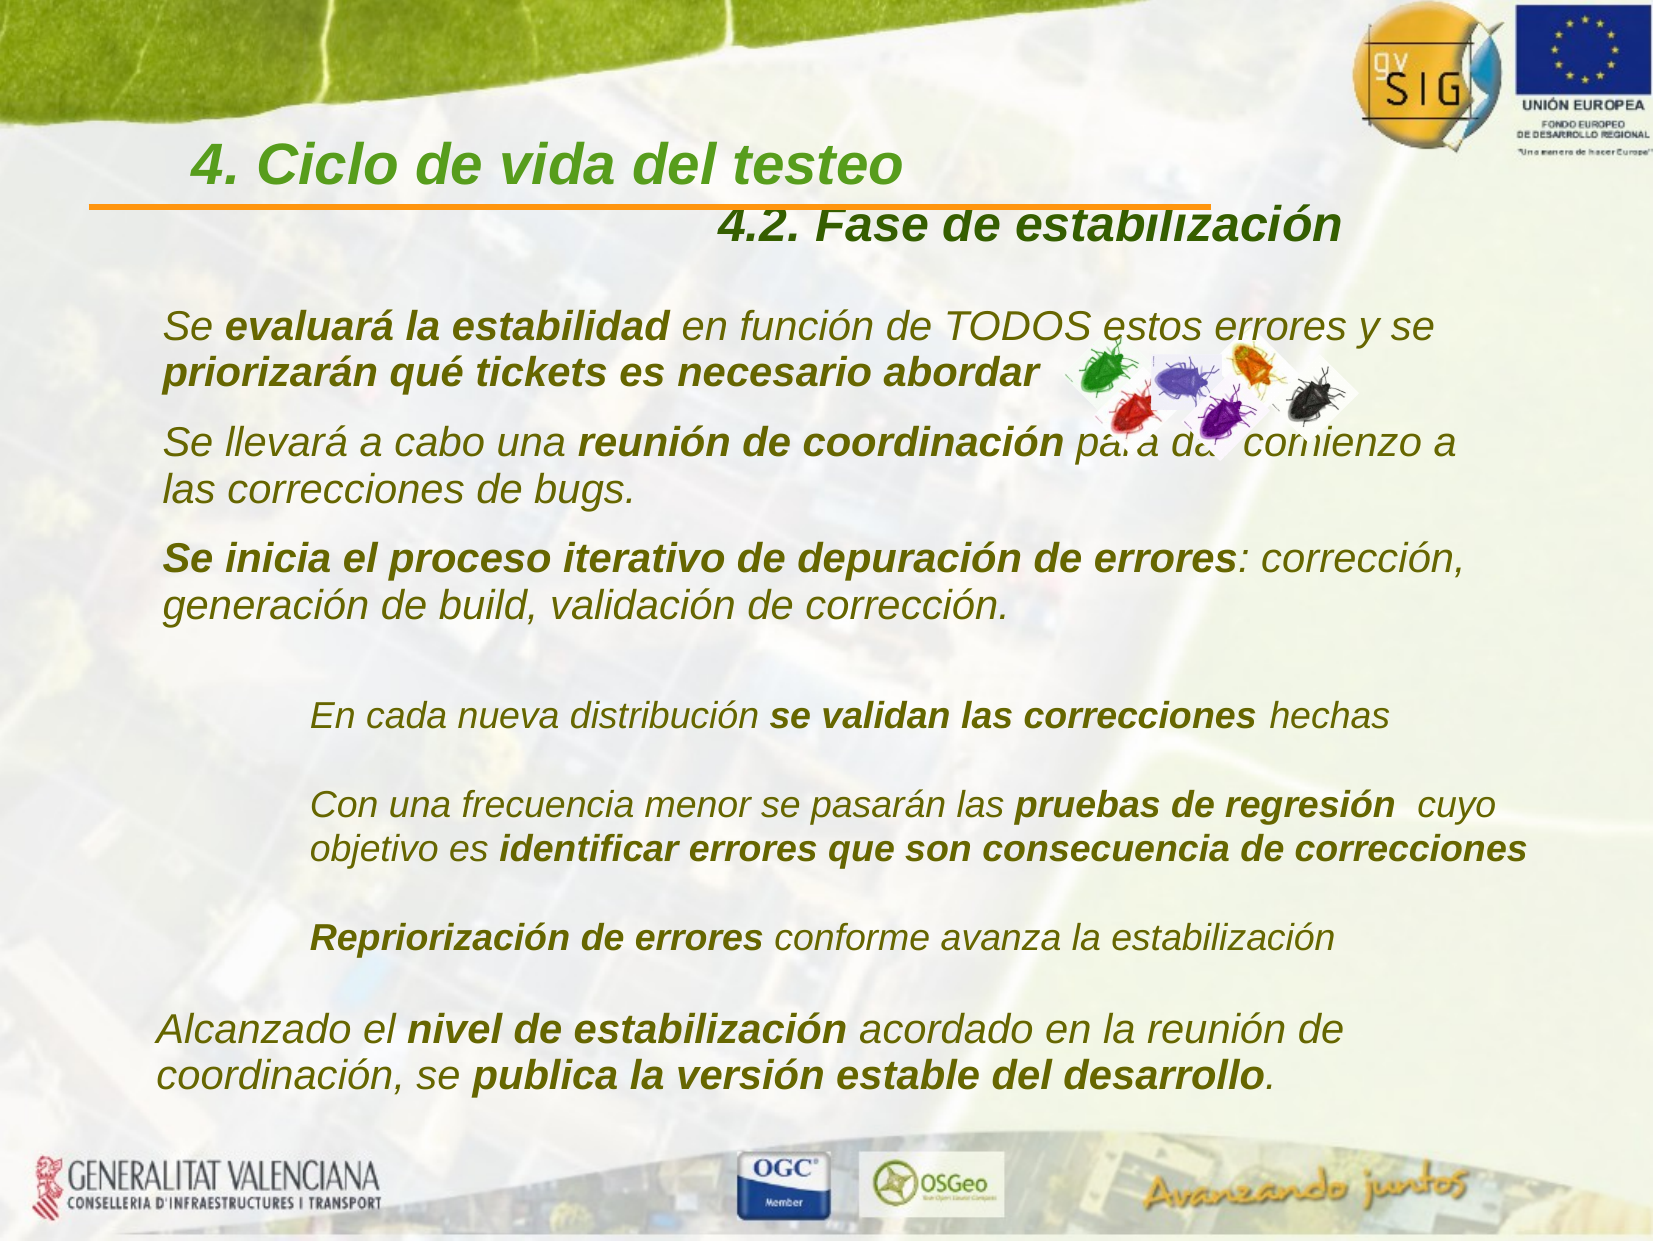

4. Ciclo de vida del testeo
4.2. Fase de estabilización
Se evaluará la estabilidad en función de TODOS estos errores y se priorizarán qué tickets es necesario abordar
Se llevará a cabo una reunión de coordinación para dar comienzo a las correcciones de bugs.
Se inicia el proceso iterativo de depuración de errores: corrección, generación de build, validación de corrección.
En cada nueva distribución se validan las correcciones 	hechas
Con una frecuencia menor se pasarán las pruebas de regresión 	cuyo objetivo es identificar errores que son consecuencia de correcciones
Repriorización de errores conforme avanza la estabilización
Alcanzado el nivel de estabilización acordado en la reunión de coordinación, se publica la versión estable del desarrollo.